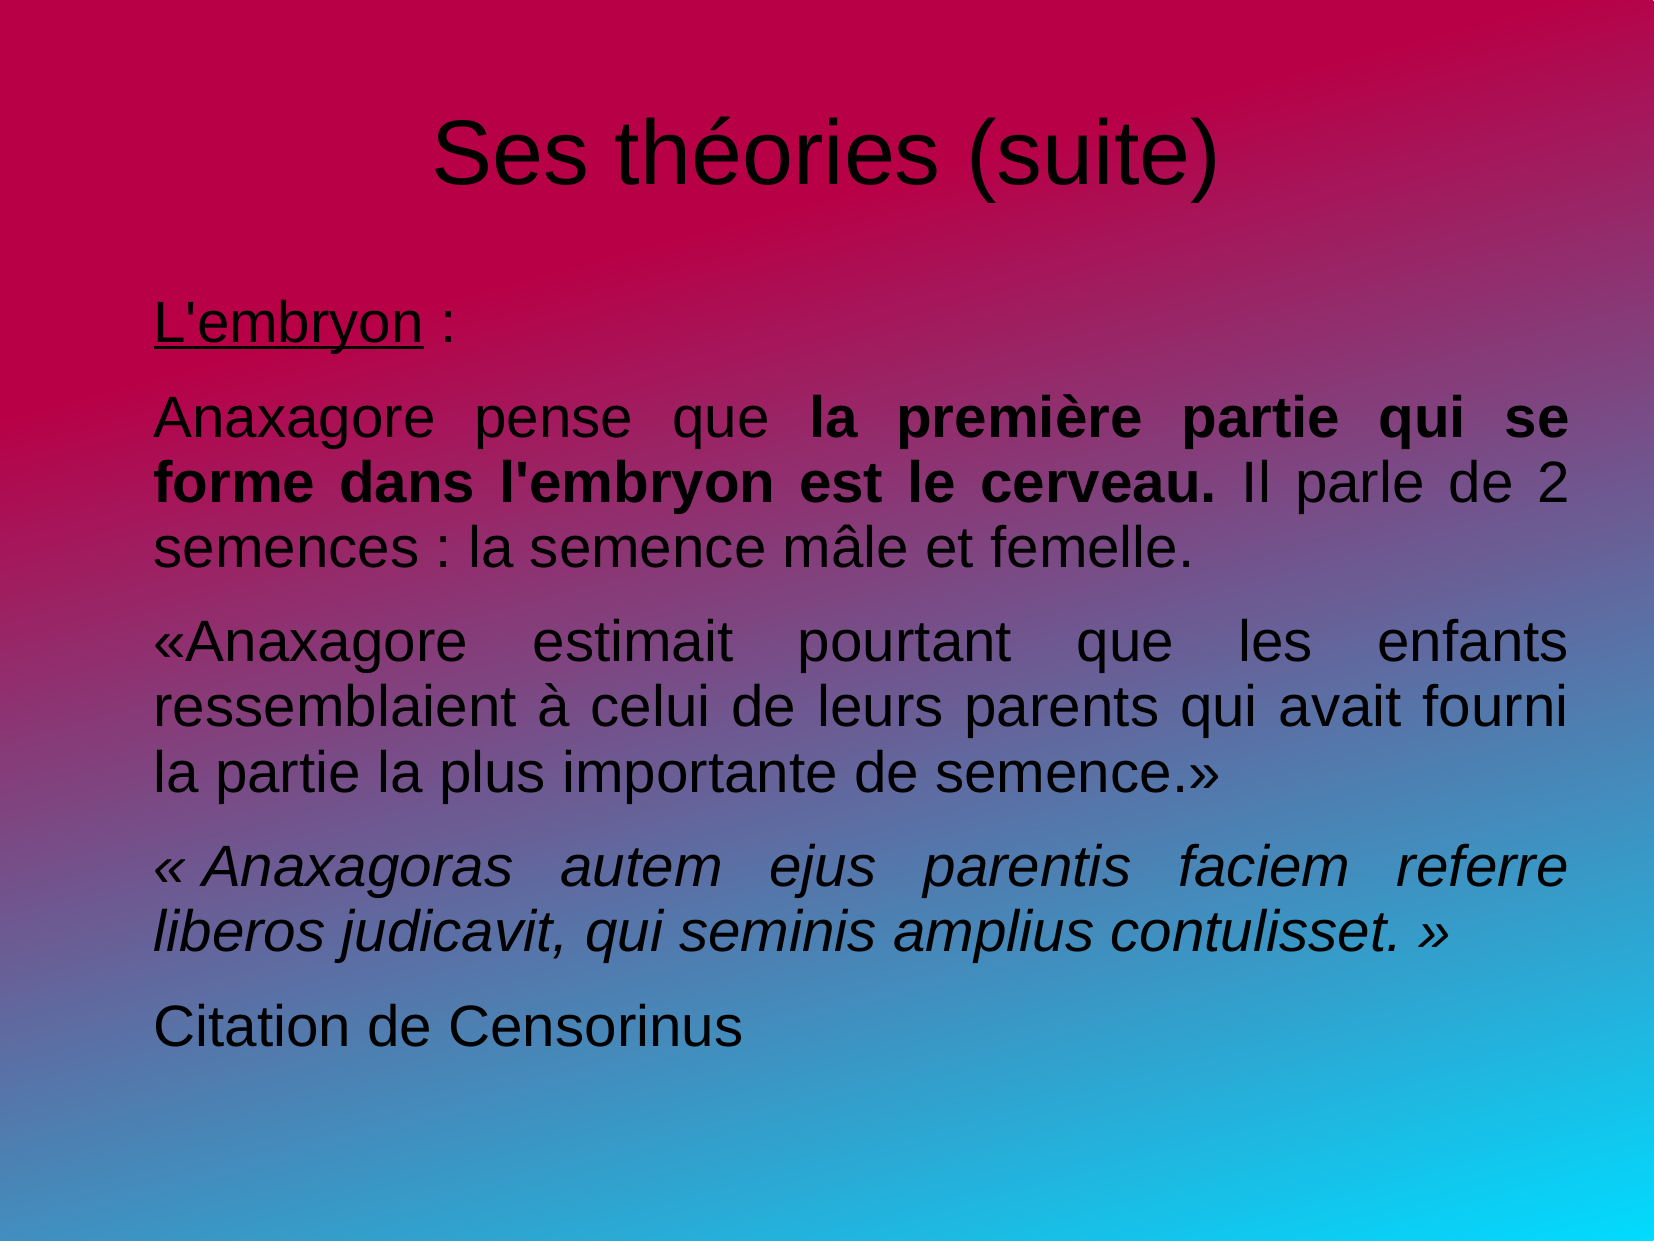

# Ses théories (suite)
L'embryon :
Anaxagore pense que la première partie qui se forme dans l'embryon est le cerveau. Il parle de 2 semences : la semence mâle et femelle.
«Anaxagore estimait pourtant que les enfants ressemblaient à celui de leurs parents qui avait fourni la partie la plus importante de semence.»
« Anaxagoras autem ejus parentis faciem referre liberos judicavit, qui seminis amplius contulisset. »
Citation de Censorinus